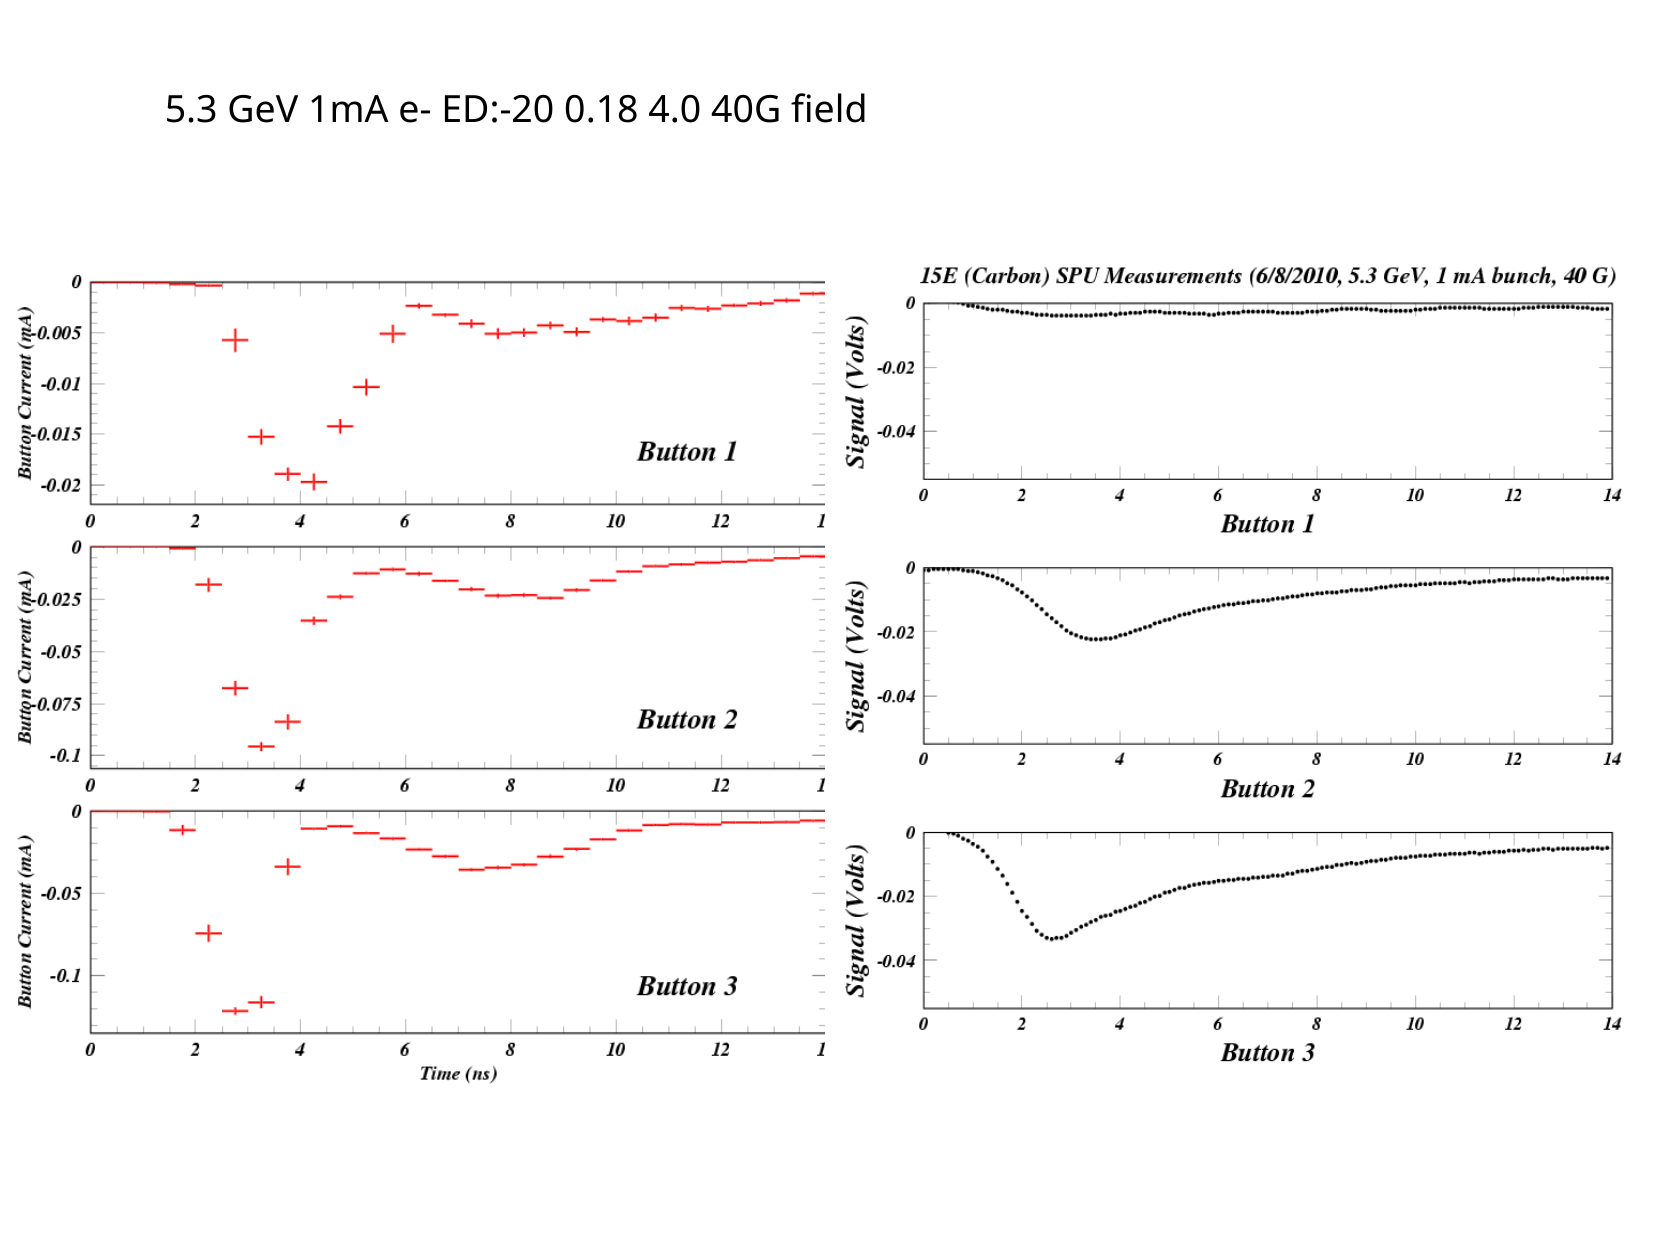

5.3 GeV 1mA e- ED:-20 0.18 4.0 40G field